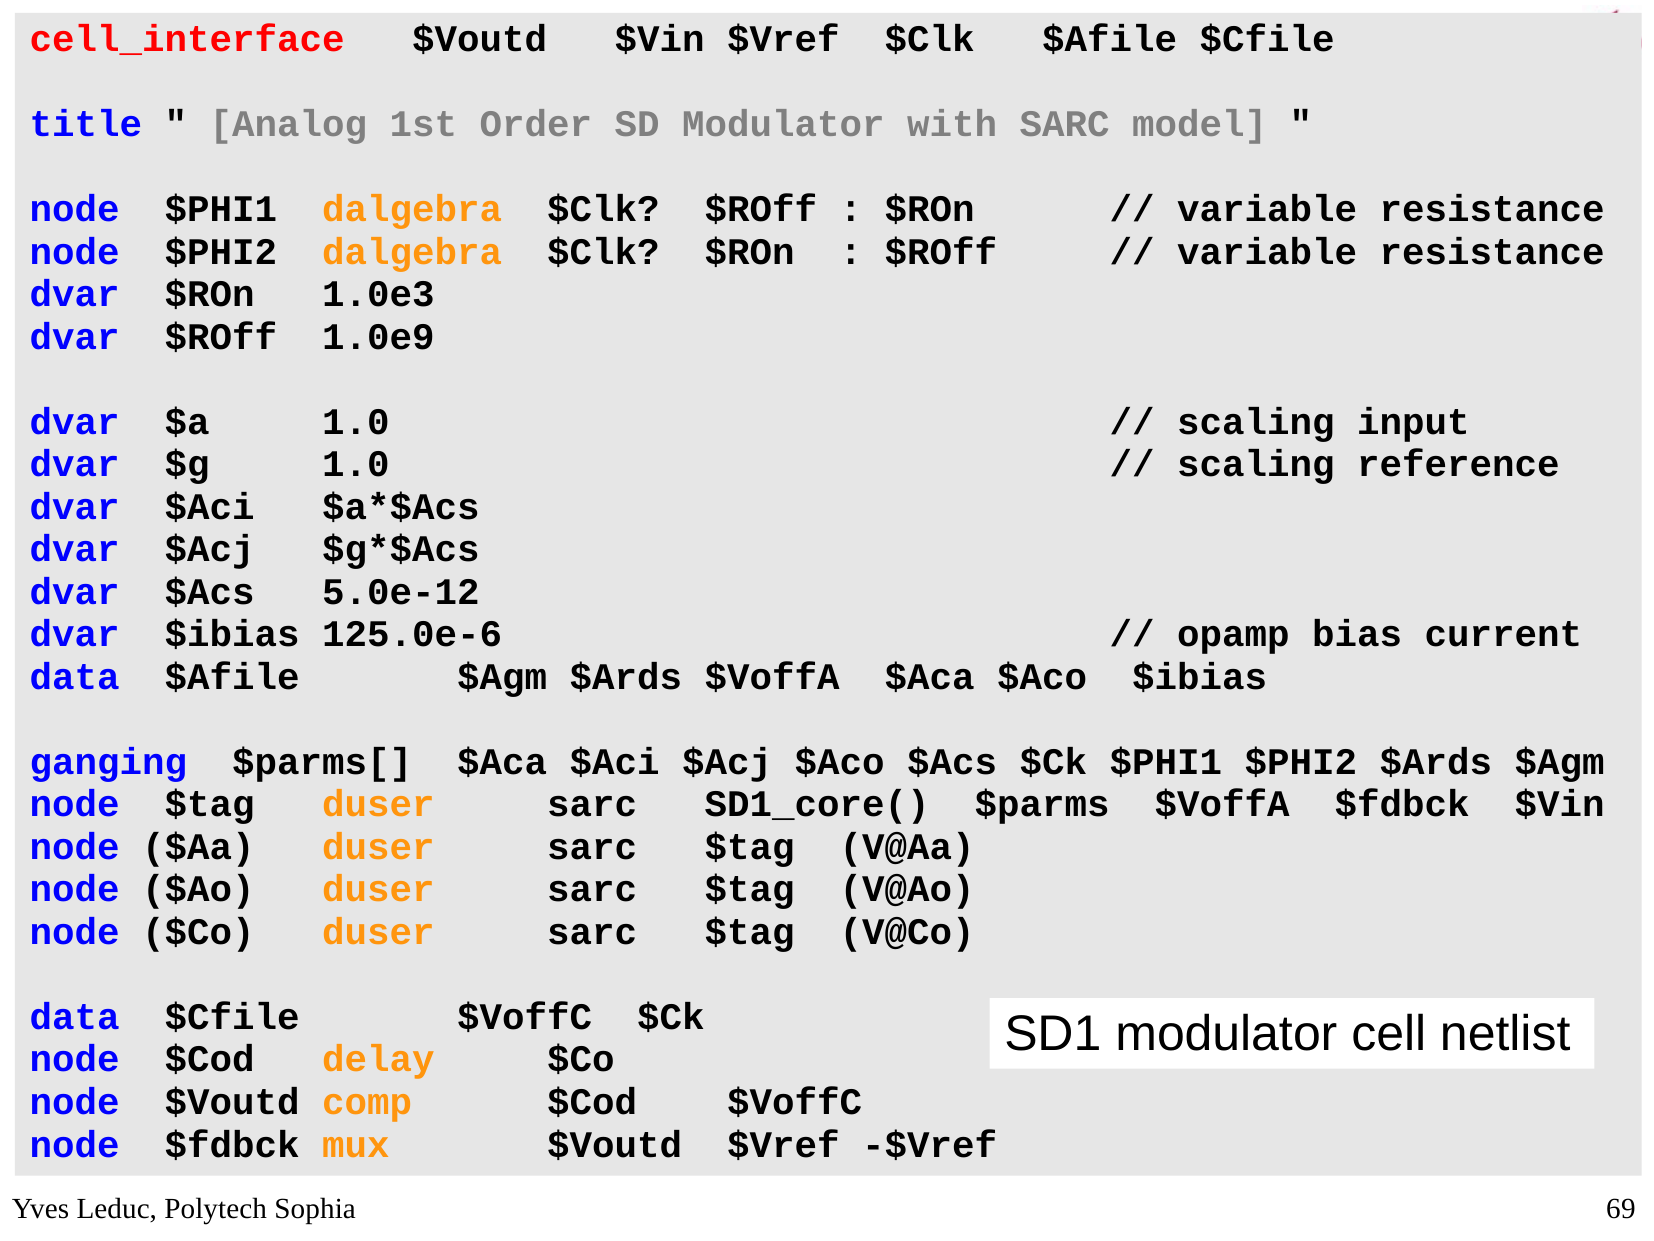

cell_interface $Voutd $Vin $Vref $Clk $Afile $Cfile
title " [Analog 1st Order SD Modulator with SARC model] "
node $PHI1 dalgebra $Clk? $ROff : $ROn // variable resistance
node $PHI2 dalgebra $Clk? $ROn : $ROff // variable resistance
dvar $ROn 1.0e3
dvar $ROff 1.0e9
dvar $a 1.0 // scaling input
dvar $g 1.0 // scaling reference
dvar $Aci $a*$Acs
dvar $Acj $g*$Acs
dvar $Acs 5.0e-12
dvar $ibias 125.0e-6 // opamp bias current
data $Afile $Agm $Ards $VoffA $Aca $Aco $ibias
ganging $parms[] $Aca $Aci $Acj $Aco $Acs $Ck $PHI1 $PHI2 $Ards $Agm
node $tag duser sarc SD1_core() $parms $VoffA $fdbck $Vin
node ($Aa) duser sarc $tag (V@Aa)
node ($Ao) duser sarc $tag (V@Ao)
node ($Co) duser sarc $tag (V@Co)
data $Cfile $VoffC $Ck
node $Cod delay $Co
node $Voutd comp $Cod $VoffC
node $fdbck mux $Voutd $Vref -$Vref
SD1 modulator cell netlist
Yves Leduc, Polytech Sophia
69